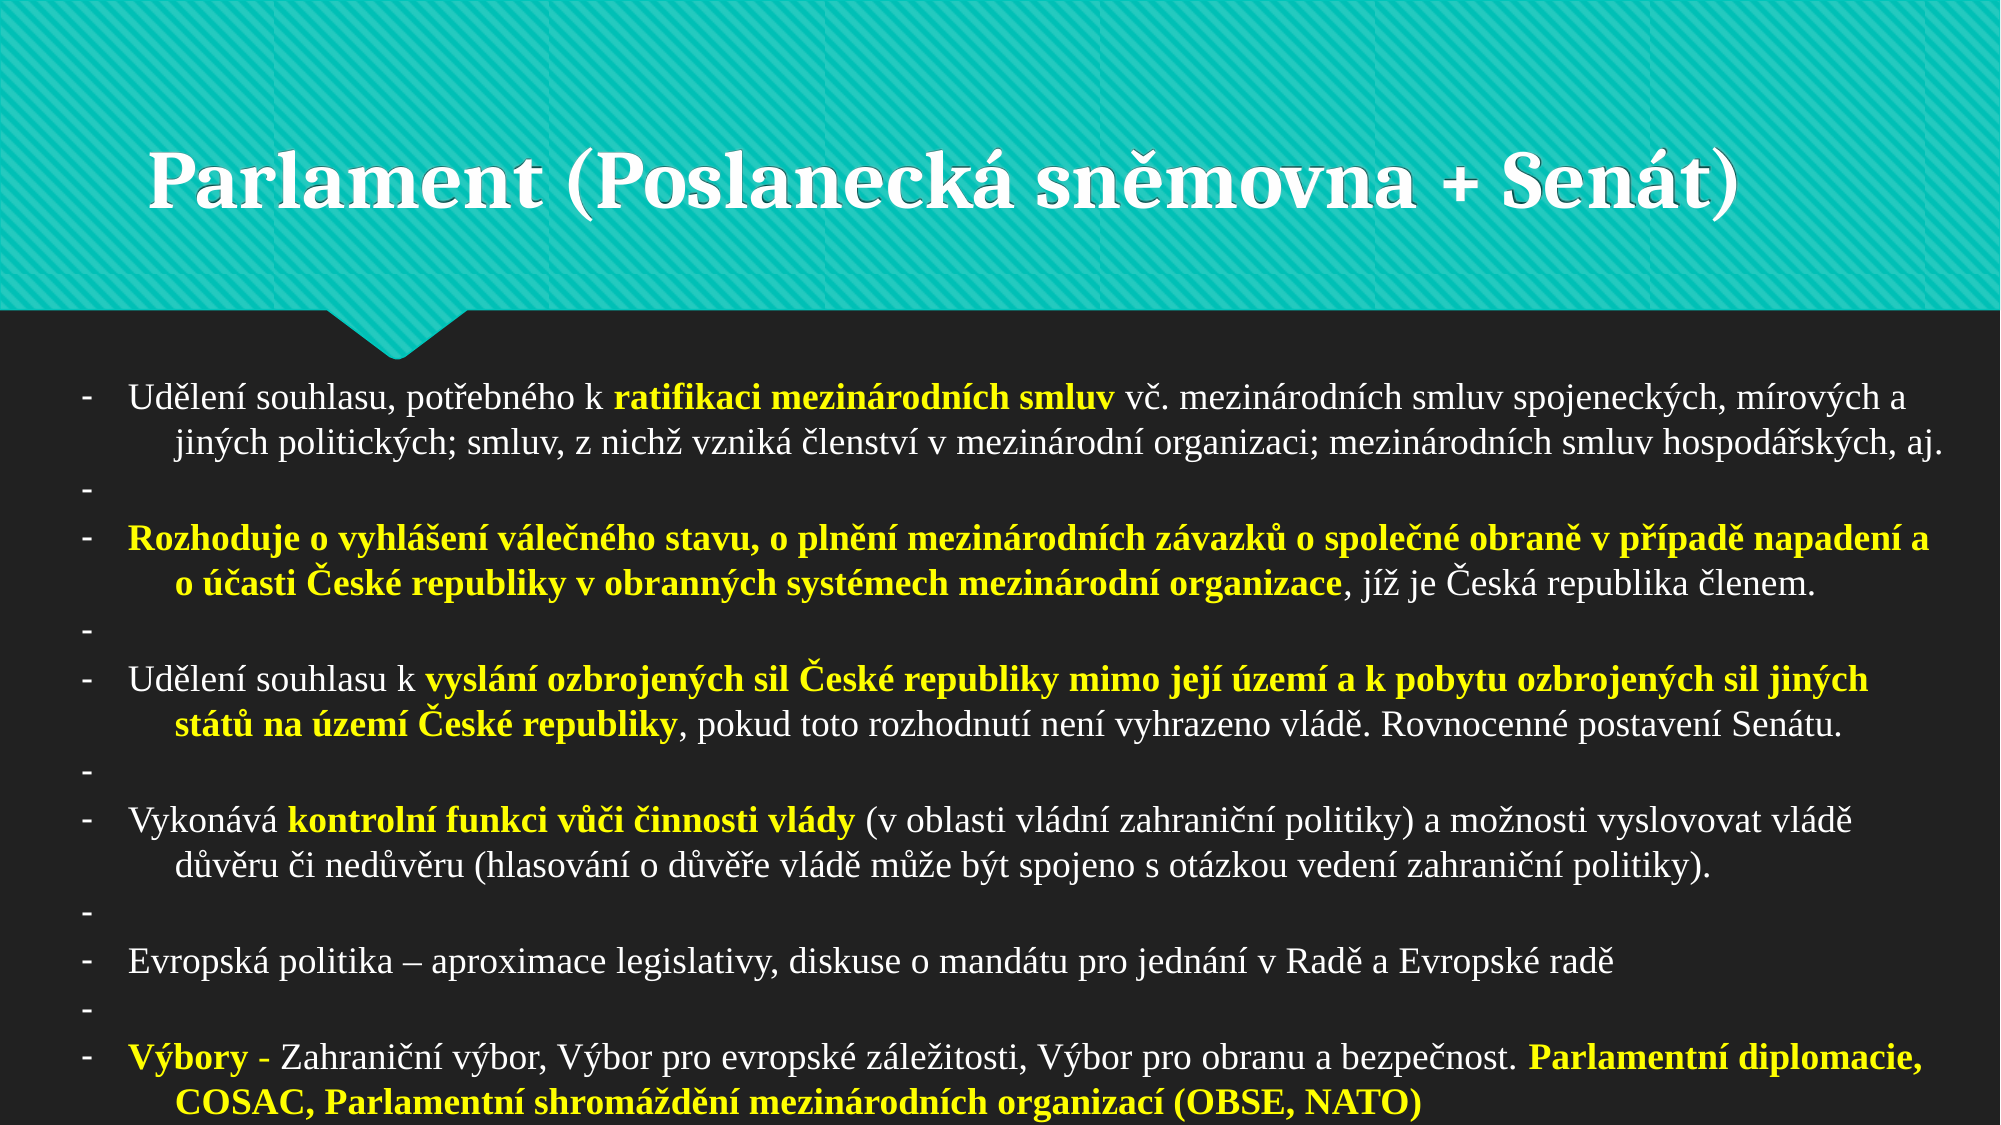

# Parlament (Poslanecká sněmovna + Senát)
Udělení souhlasu, potřebného k ratifikaci mezinárodních smluv vč. mezinárodních smluv spojeneckých, mírových a jiných politických; smluv, z nichž vzniká členství v mezinárodní organizaci; mezinárodních smluv hospodářských, aj.
Rozhoduje o vyhlášení válečného stavu, o plnění mezinárodních závazků o společné obraně v případě napadení a o účasti České republiky v obranných systémech mezinárodní organizace, jíž je Česká republika členem.
Udělení souhlasu k vyslání ozbrojených sil České republiky mimo její území a k pobytu ozbrojených sil jiných států na území České republiky, pokud toto rozhodnutí není vyhrazeno vládě. Rovnocenné postavení Senátu.
Vykonává kontrolní funkci vůči činnosti vlády (v oblasti vládní zahraniční politiky) a možnosti vyslovovat vládě důvěru či nedůvěru (hlasování o důvěře vládě může být spojeno s otázkou vedení zahraniční politiky).
Evropská politika – aproximace legislativy, diskuse o mandátu pro jednání v Radě a Evropské radě
Výbory - Zahraniční výbor, Výbor pro evropské záležitosti, Výbor pro obranu a bezpečnost. Parlamentní diplomacie, COSAC, Parlamentní shromáždění mezinárodních organizací (OBSE, NATO)